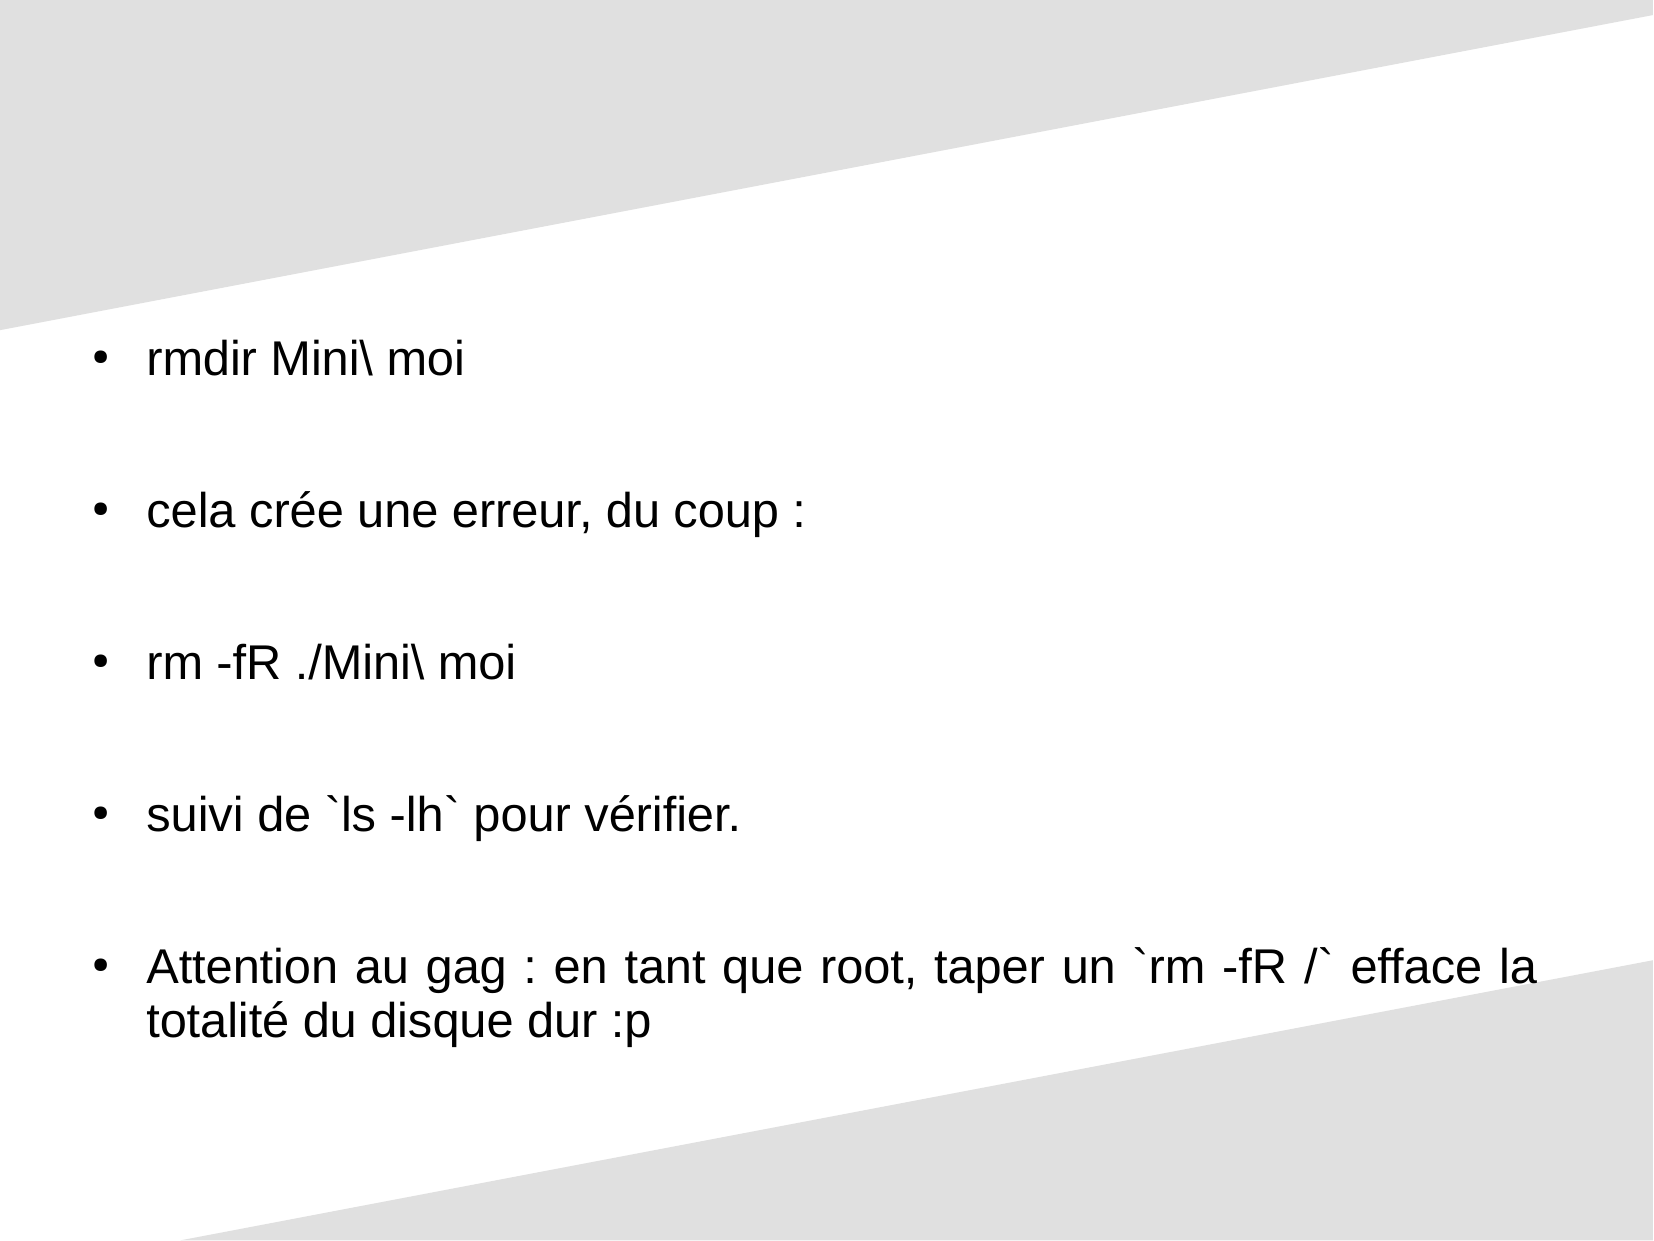

#
rmdir Mini\ moi
cela crée une erreur, du coup :
rm -fR ./Mini\ moi
suivi de `ls -lh` pour vérifier.
Attention au gag : en tant que root, taper un `rm -fR /` efface la totalité du disque dur :p